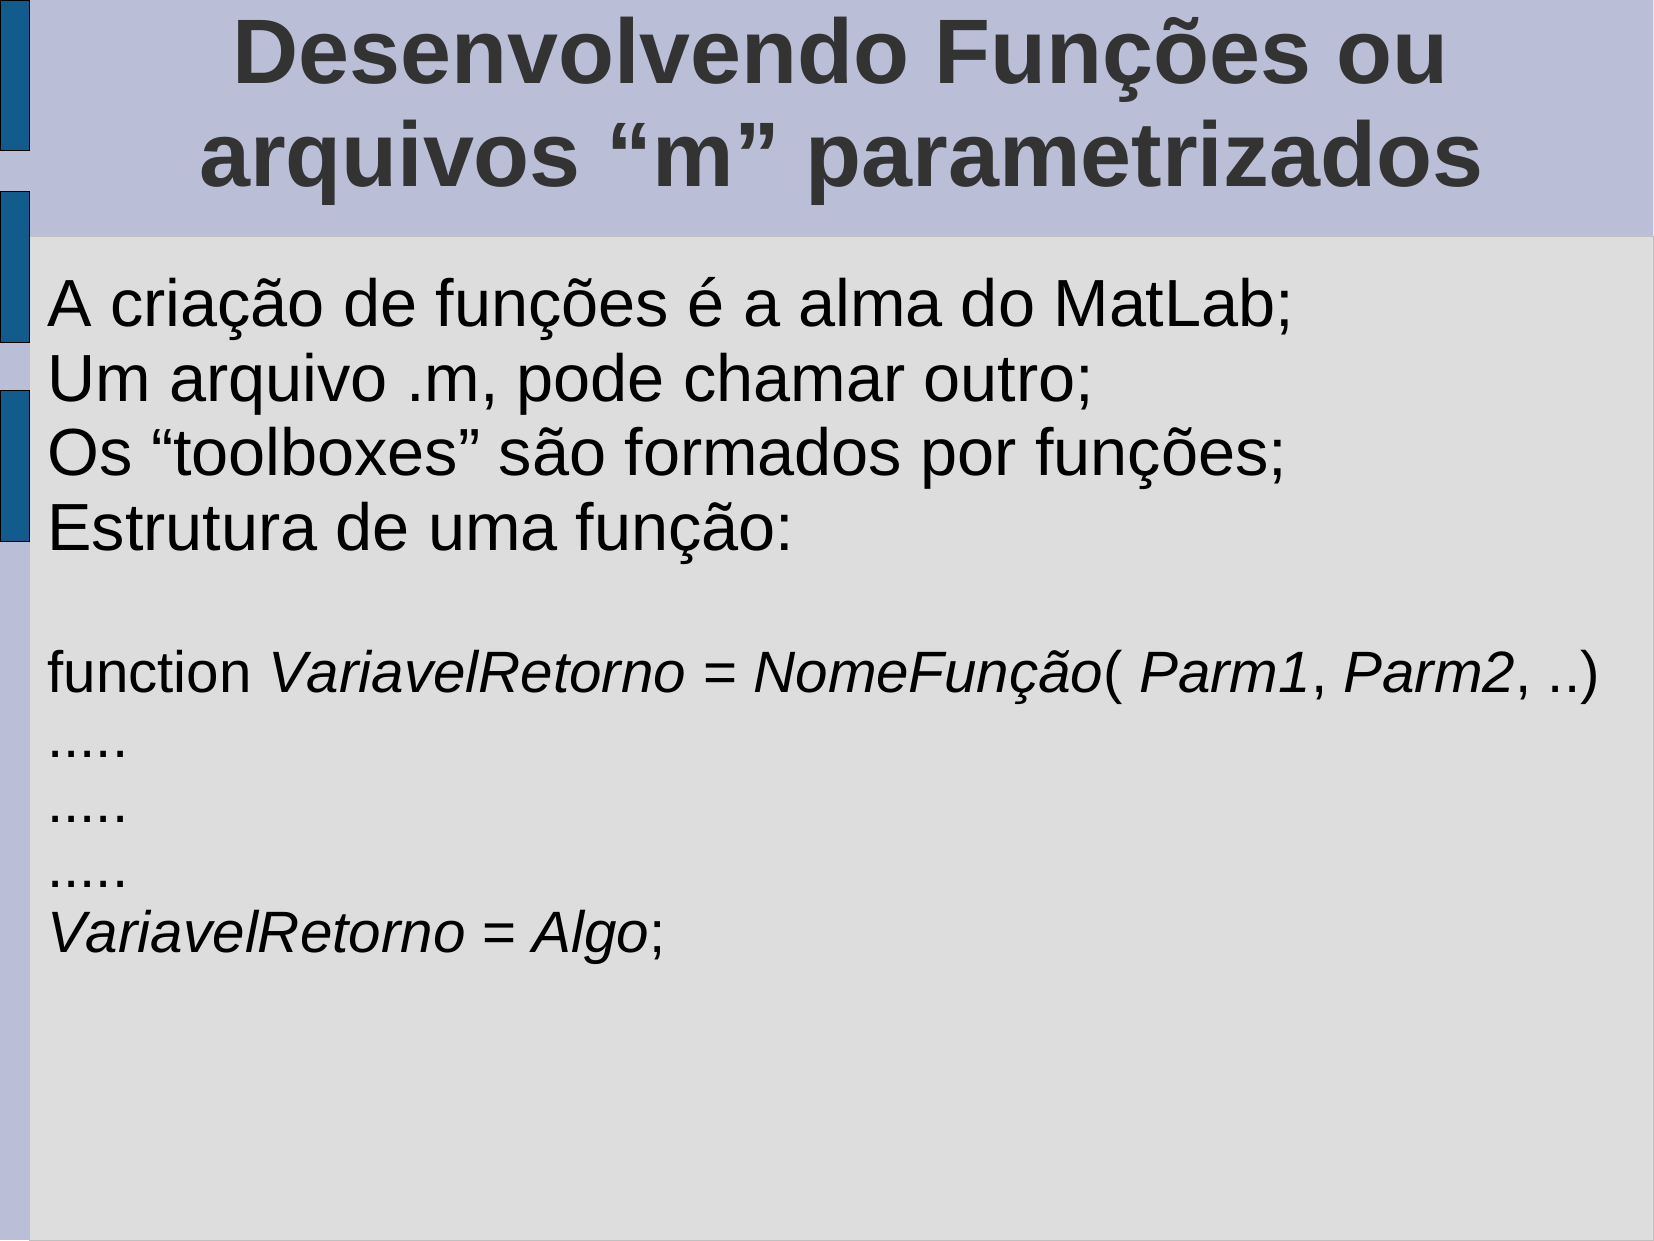

# Desenvolvendo Funções ou arquivos “m” parametrizados
A criação de funções é a alma do MatLab;
Um arquivo .m, pode chamar outro;
Os “toolboxes” são formados por funções;
Estrutura de uma função:
function VariavelRetorno = NomeFunção( Parm1, Parm2, ..)
.....
.....
.....
VariavelRetorno = Algo;